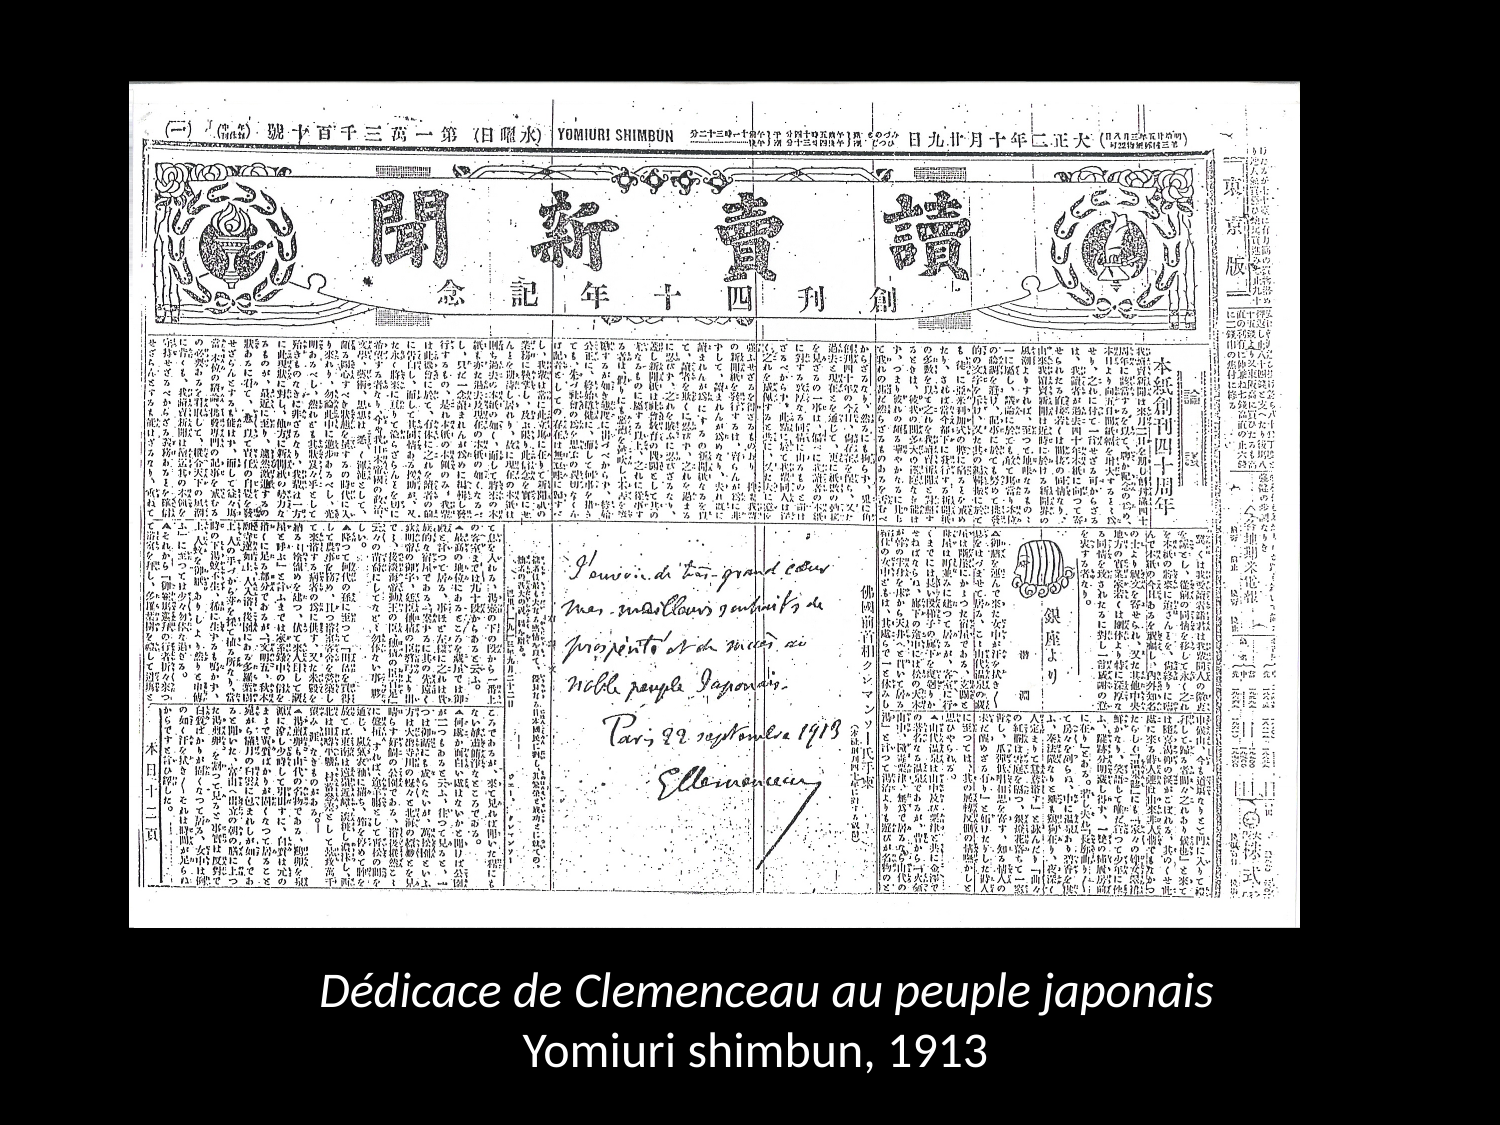

# Dédicace de Clemenceau au peuple japonais Yomiuri shimbun, 1913